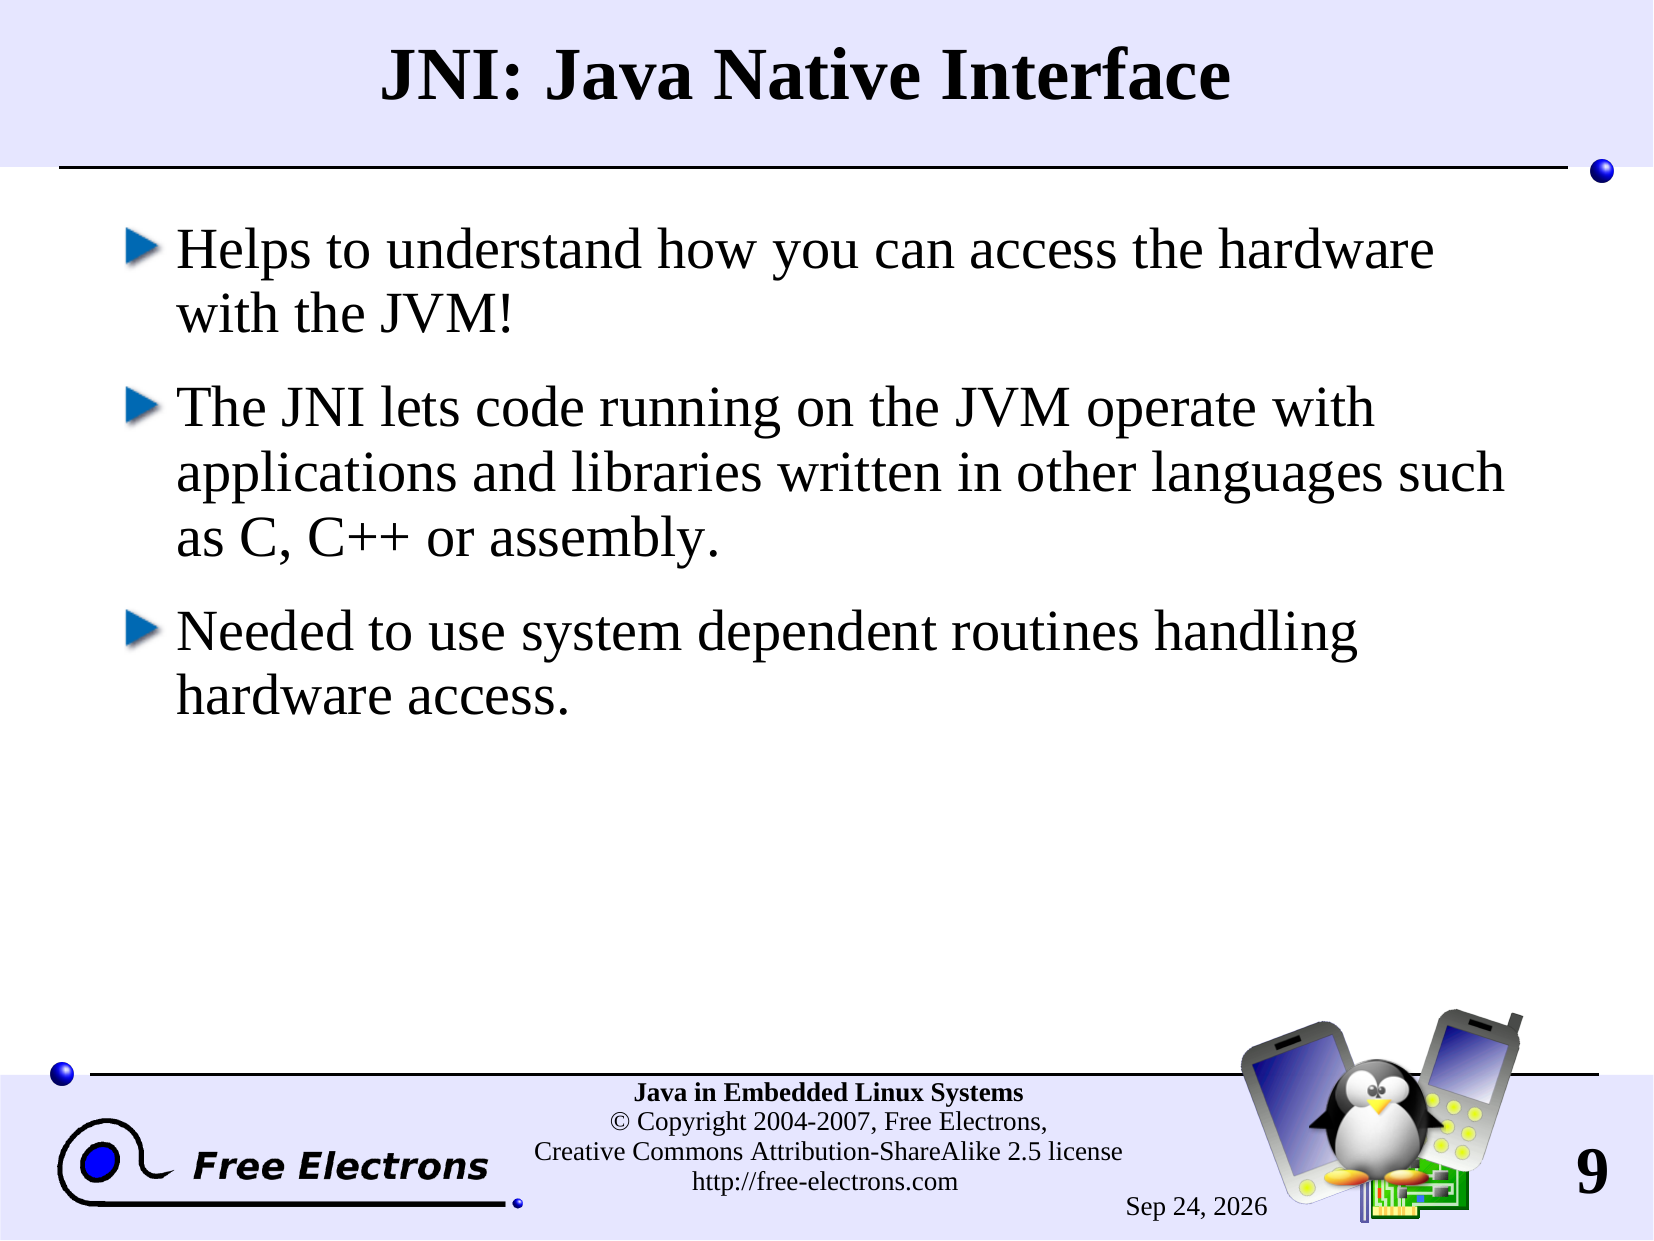

# JNI: Java Native Interface
Helps to understand how you can access the hardware with the JVM!
The JNI lets code running on the JVM operate with applications and libraries written in other languages such as C, C++ or assembly.
Needed to use system dependent routines handling hardware access.